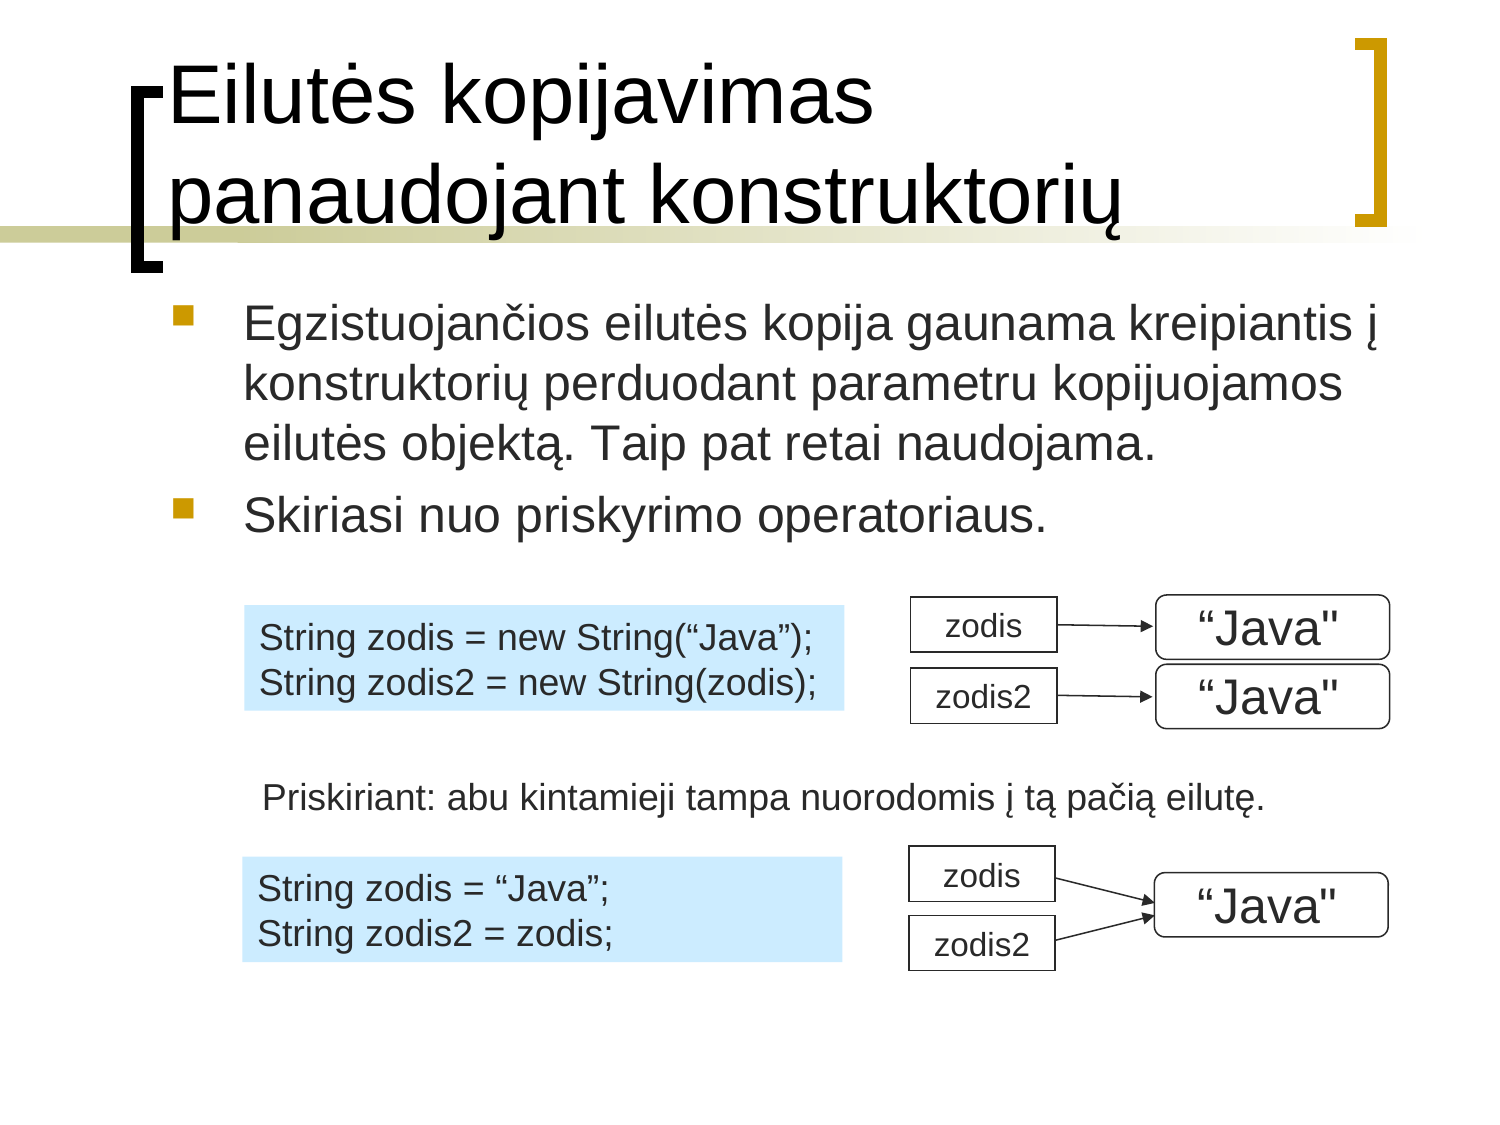

# Eilutės kopijavimas panaudojant konstruktorių
Egzistuojančios eilutės kopija gaunama kreipiantis į konstruktorių perduodant parametru kopijuojamos eilutės objektą. Taip pat retai naudojama.
Skiriasi nuo priskyrimo operatoriaus.
“Java"
zodis
String zodis = new String(“Java”);
String zodis2 = new String(zodis);
“Java"
zodis2
Priskiriant: abu kintamieji tampa nuorodomis į tą pačią eilutę.
zodis
String zodis = “Java”;
String zodis2 = zodis;
“Java"
zodis2